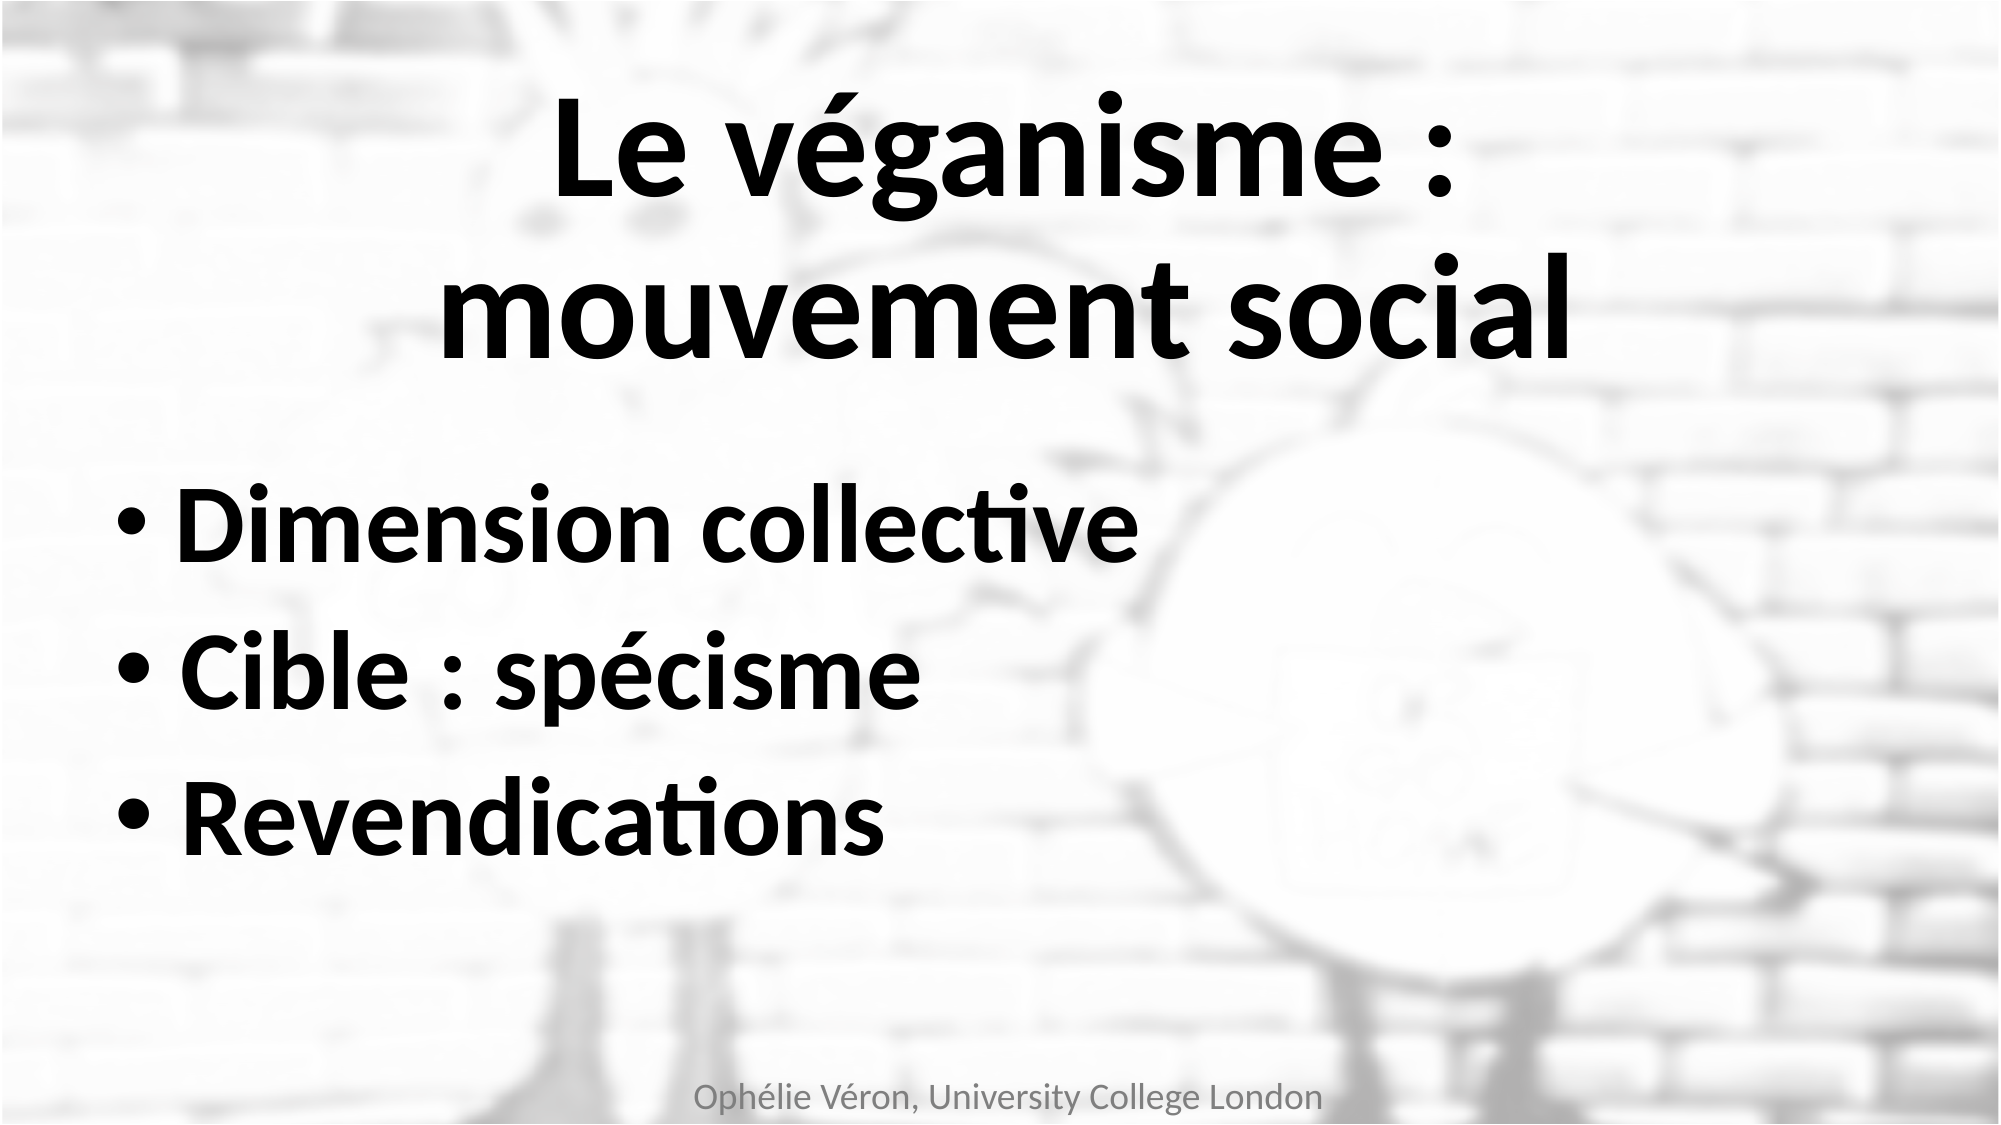

# Le véganisme : mouvement social
 Dimension collective
 Cible : spécisme
 Revendications
Ophélie Véron, University College London